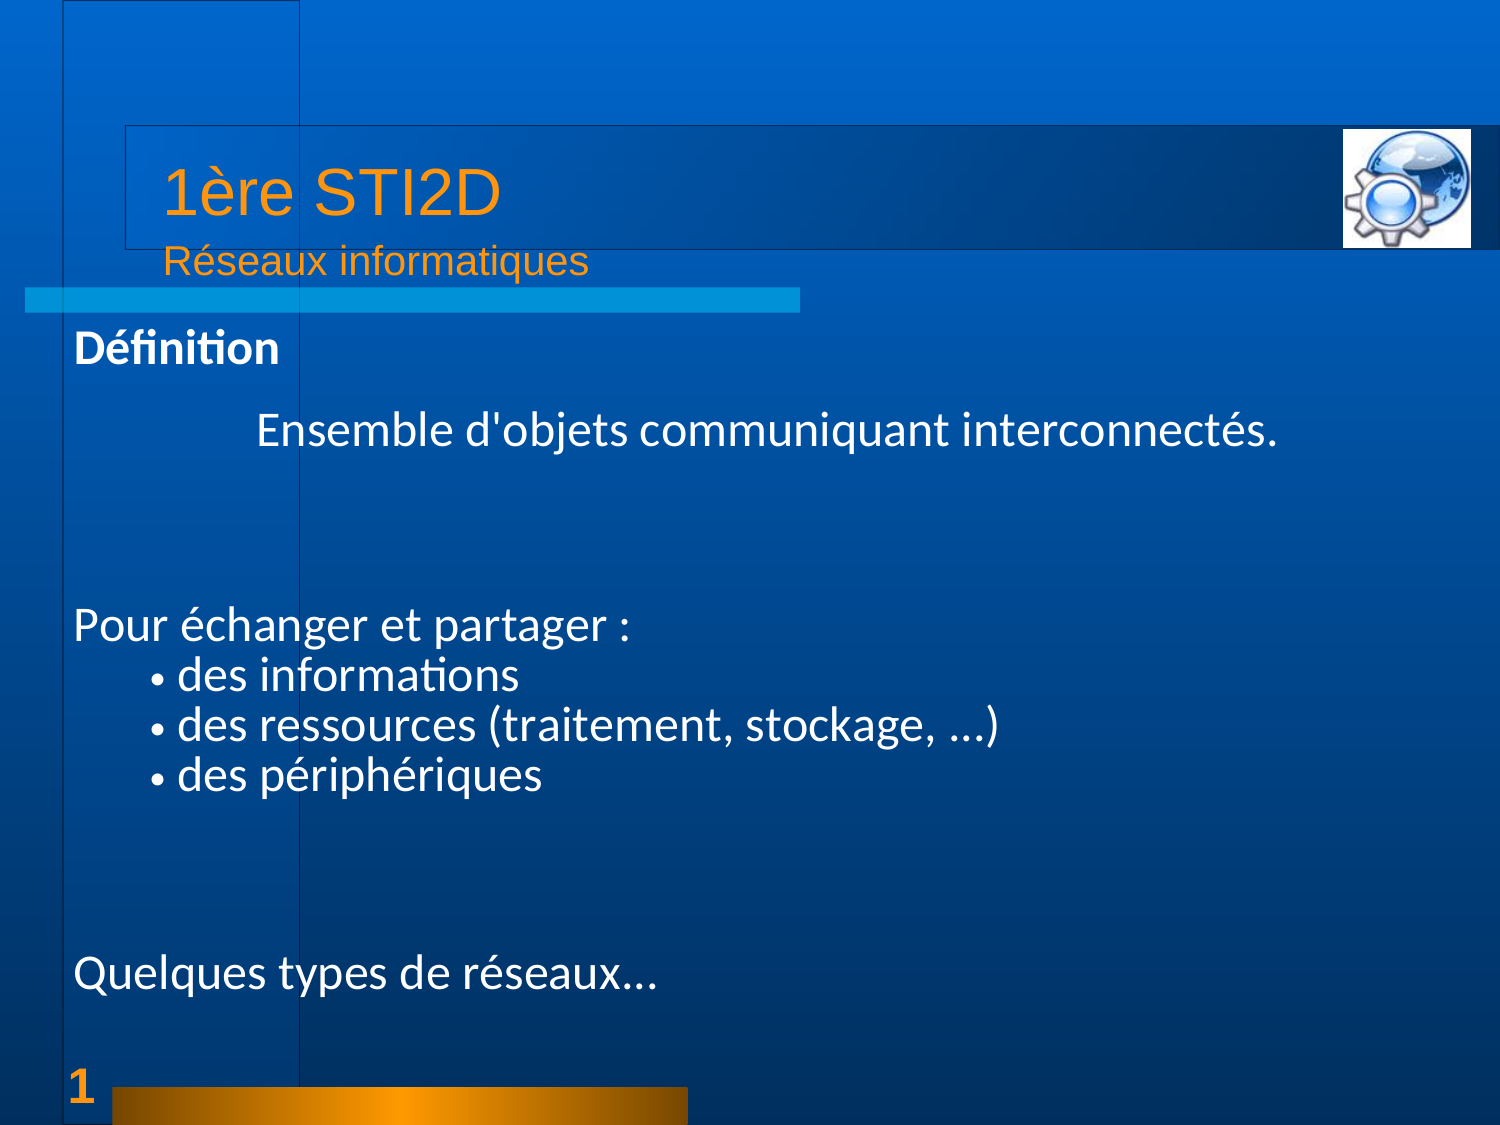

Définition
Ensemble d'objets communiquant interconnectés.
Pour échanger et partager :
 des informations
 des ressources (traitement, stockage, ...)
 des périphériques
Quelques types de réseaux...